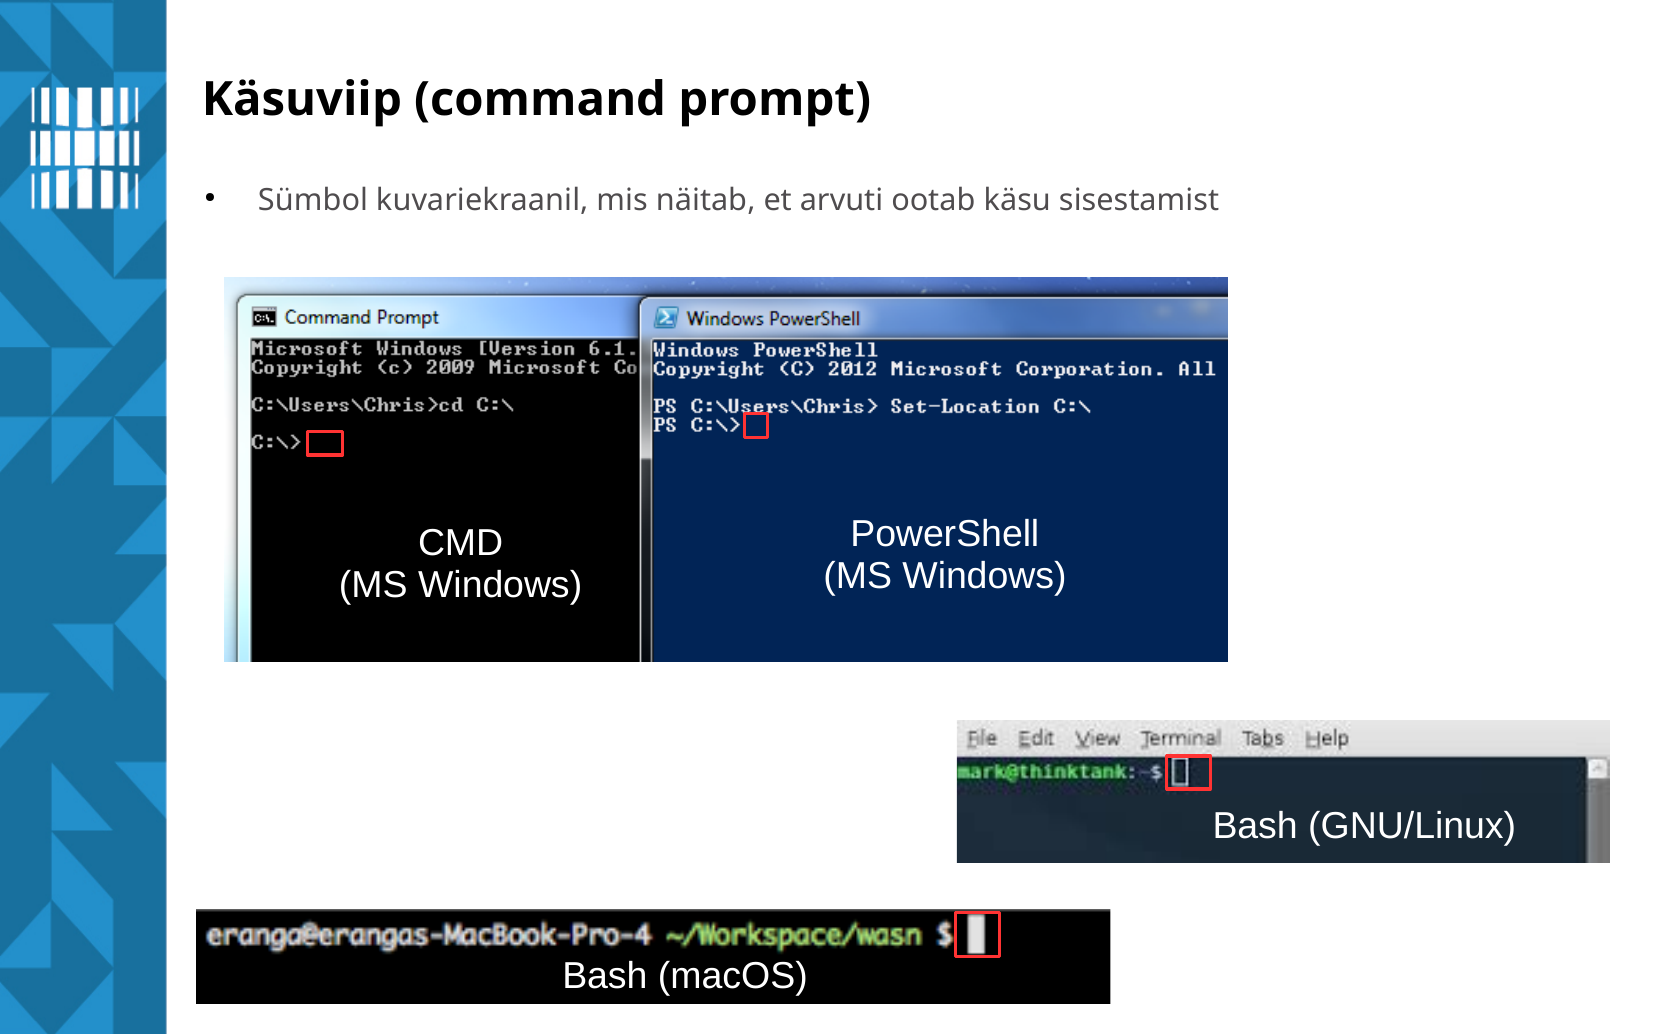

Käsuviip (command prompt)
# Sümbol kuvariekraanil, mis näitab, et arvuti ootab käsu sisestamist
PowerShell
(MS Windows)
CMD
(MS Windows)
Bash (GNU/Linux)
Bash (macOS)